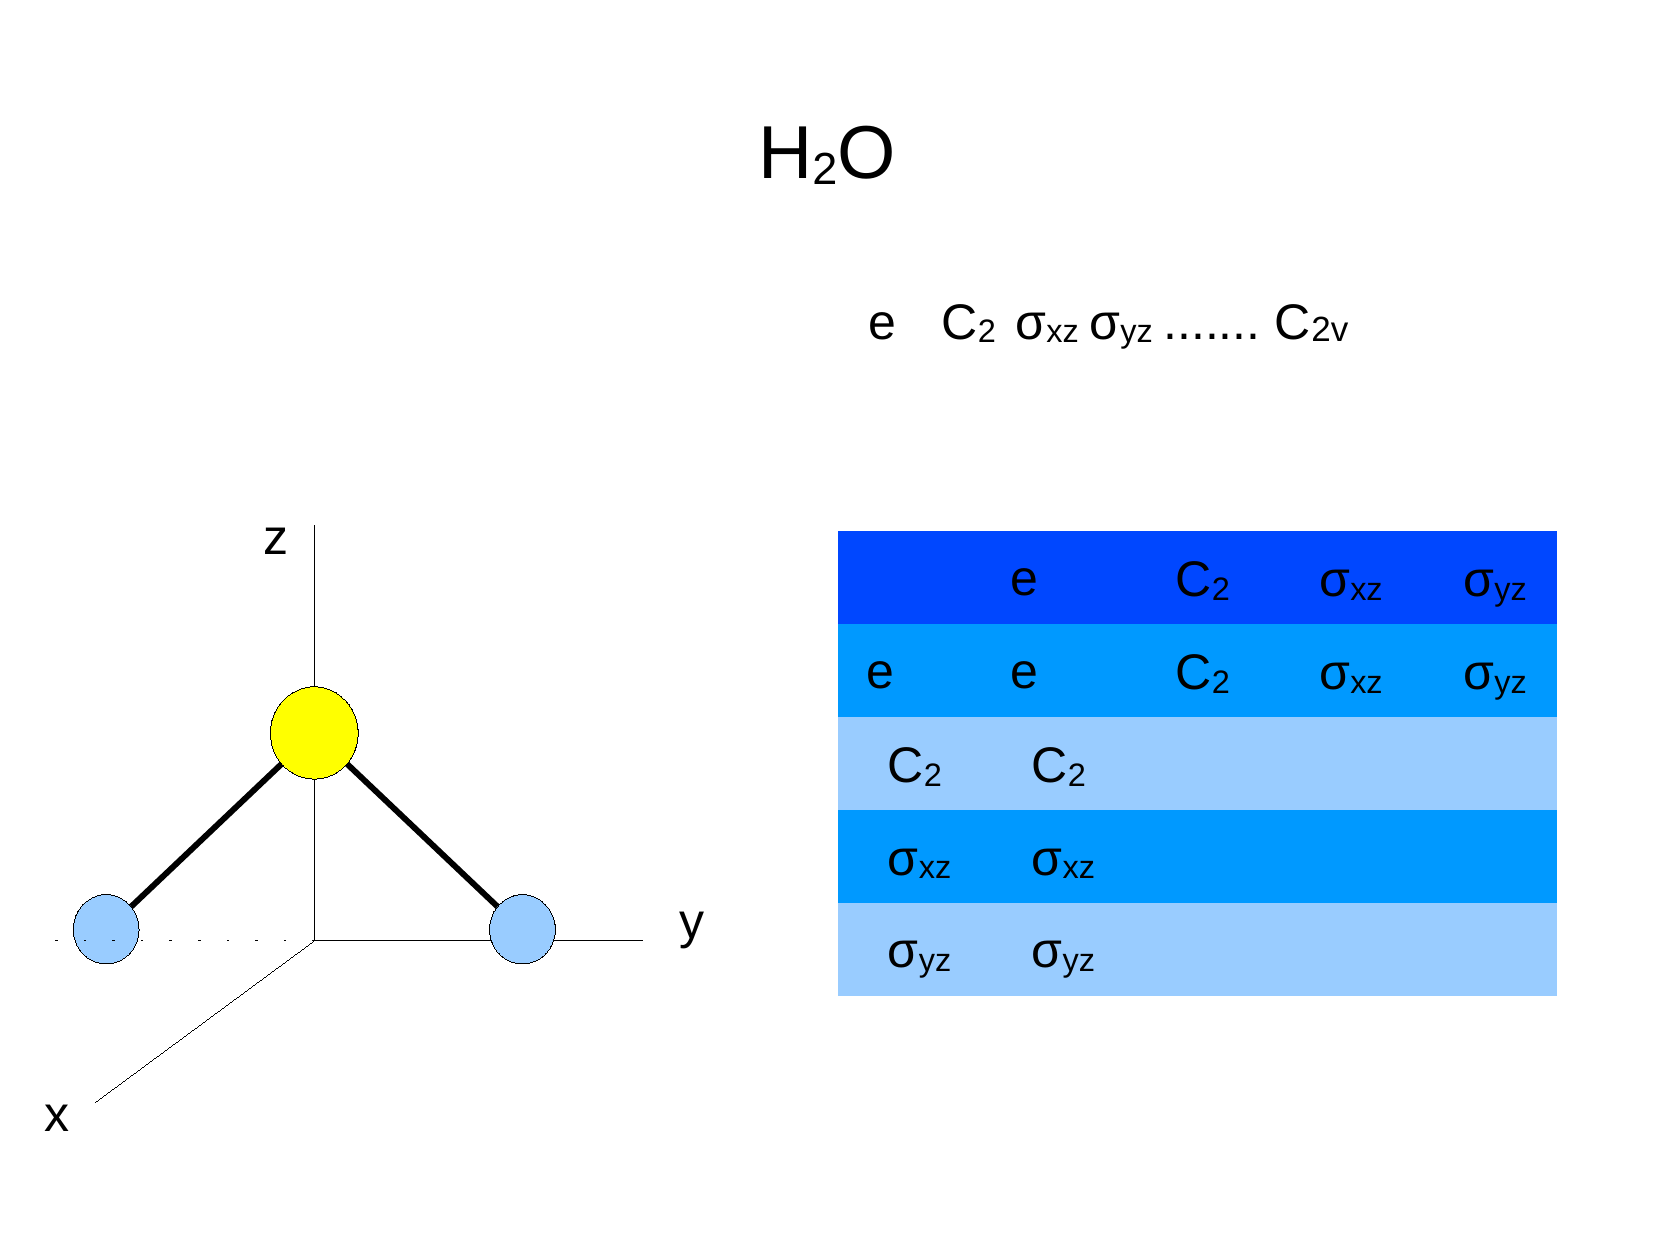

# H2O
e	C2	σxz	σyz	....... C2v
z
| | e | C2 | σxz | σyz |
| --- | --- | --- | --- | --- |
| e | e | C2 | σxz | σyz |
| C2 | C2 | | | |
| σxz | σxz | | | |
| σyz | σyz | | | |
y
x